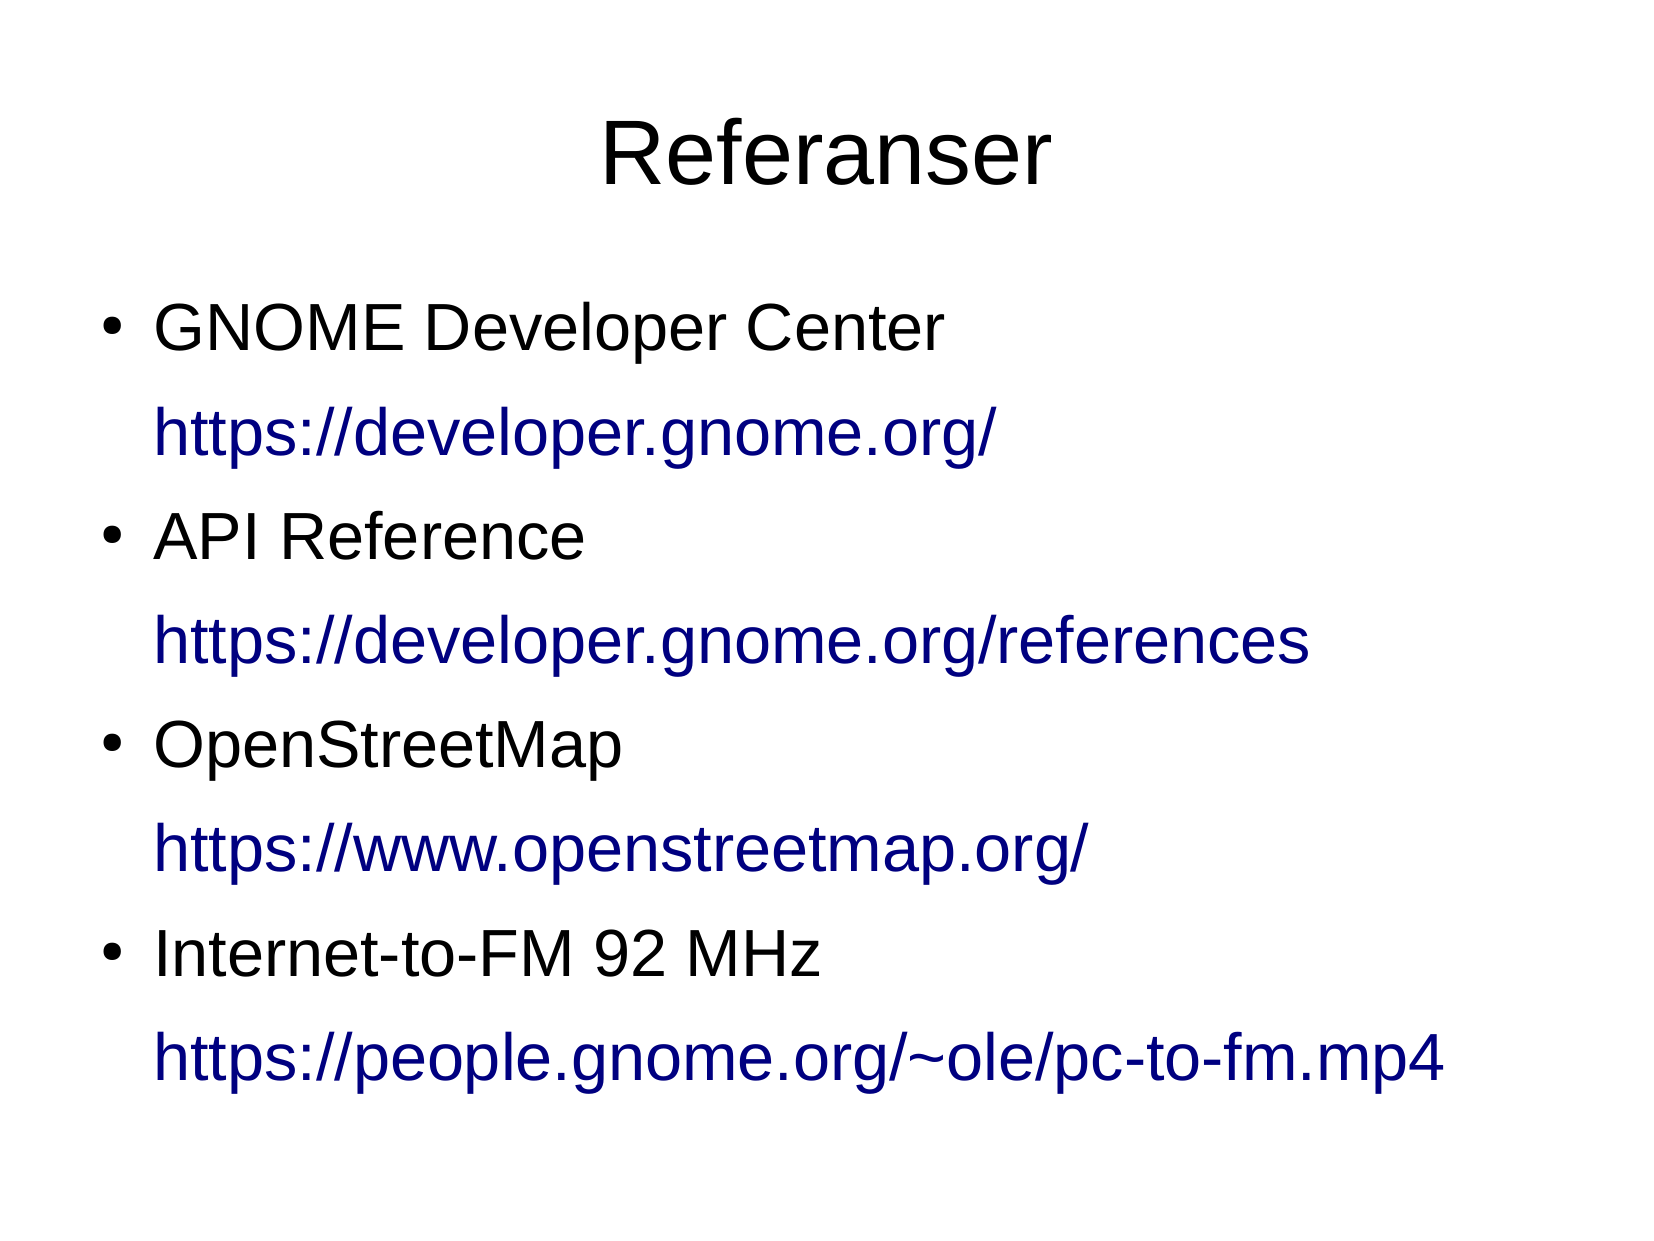

# Referanser
GNOME Developer Center
https://developer.gnome.org/
API Reference
https://developer.gnome.org/references
OpenStreetMap
https://www.openstreetmap.org/
Internet-to-FM 92 MHz
https://people.gnome.org/~ole/pc-to-fm.mp4